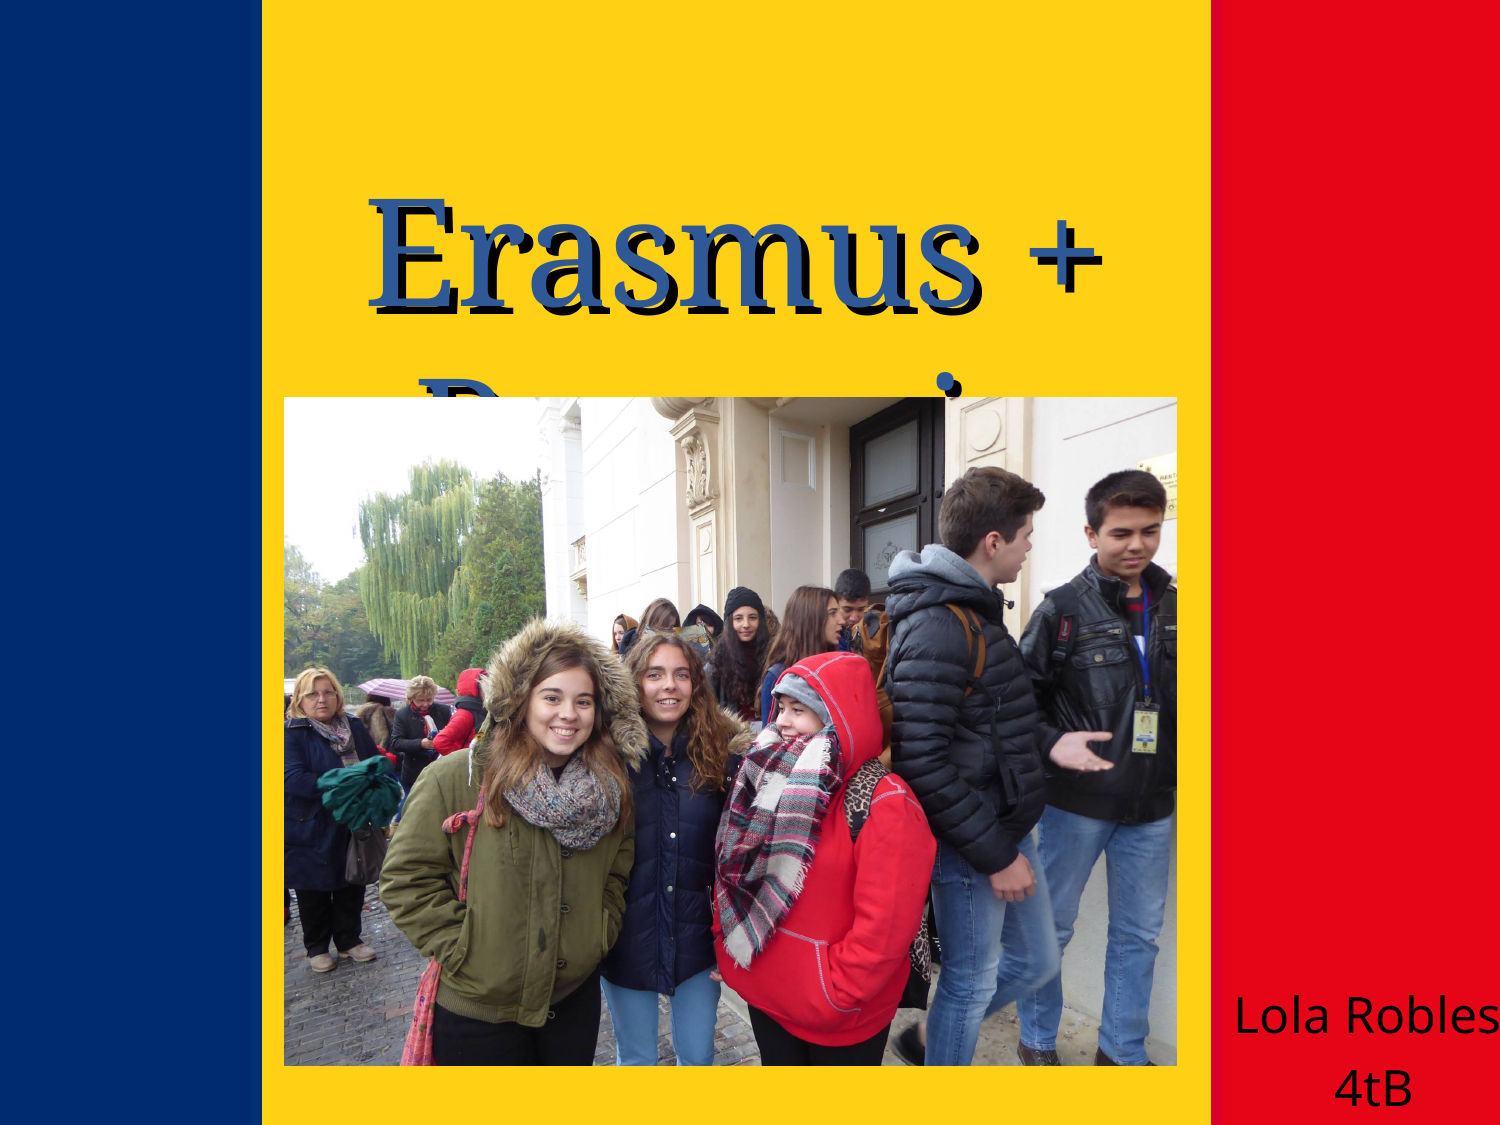

# Erasmus + Romania
Lola Robles
4tB